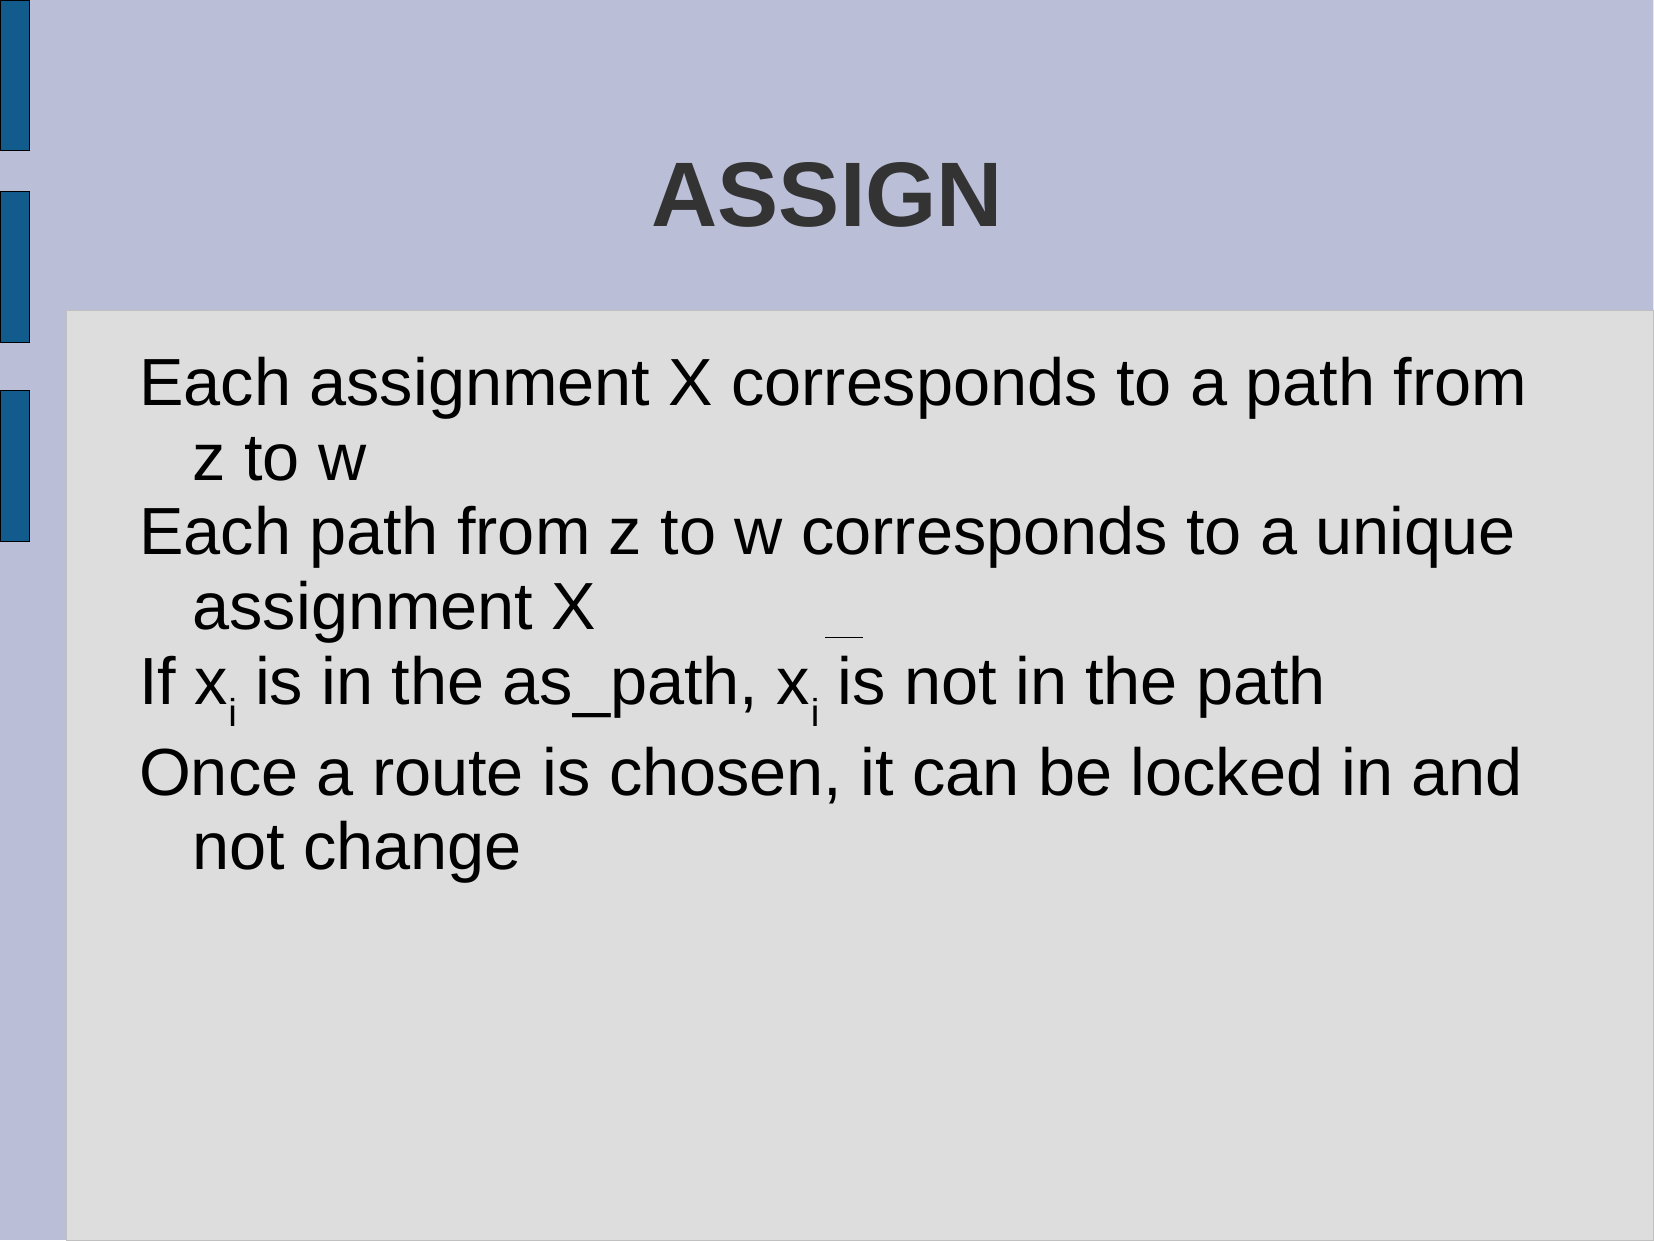

# ASSIGN
Each assignment X corresponds to a path from z to w
Each path from z to w corresponds to a unique assignment X
If xi is in the as_path, xi is not in the path
Once a route is chosen, it can be locked in and not change